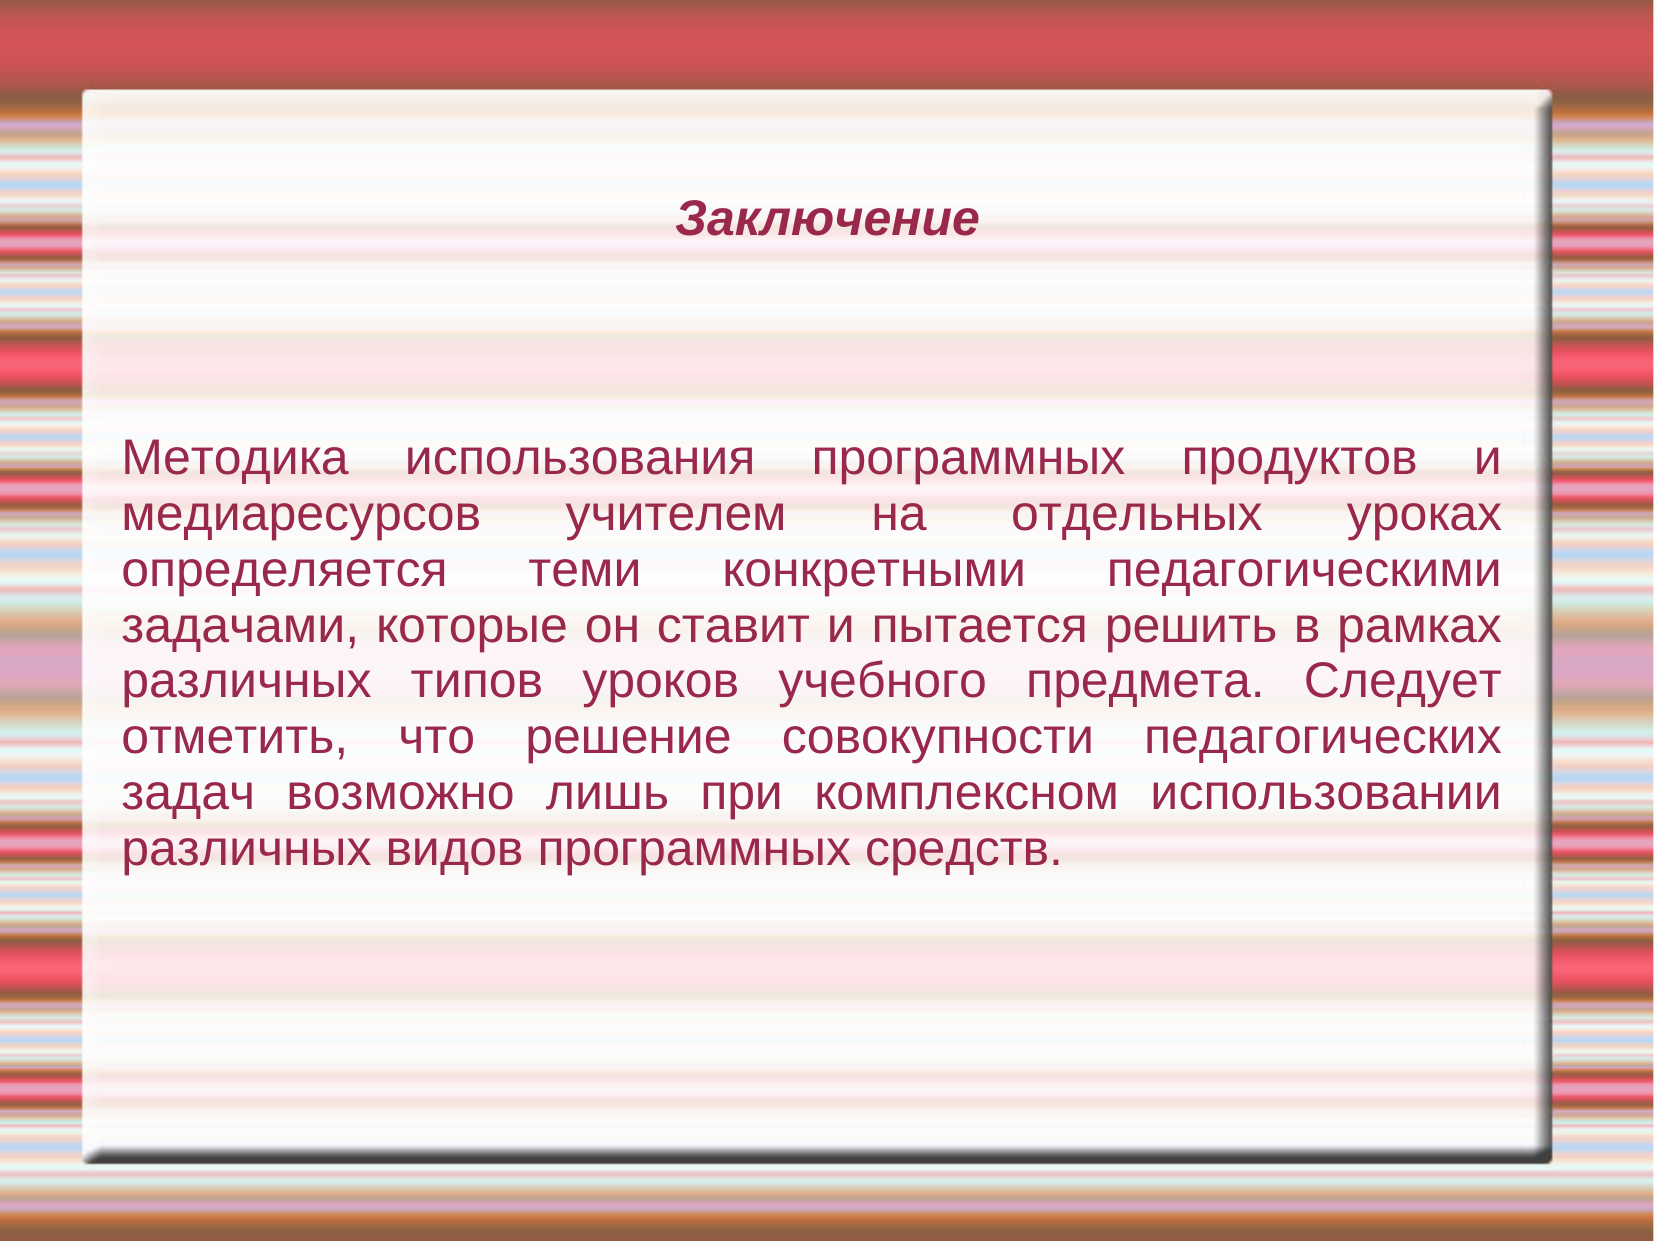

# Заключение
Методика использования программных продуктов и медиаресурсов учителем на отдельных уроках определяется теми конкретными педагогическими задачами, которые он ставит и пытается решить в рамках различных типов уроков учебного предмета. Следует отметить, что решение совокупности педагогических задач возможно лишь при комплексном использовании различных видов программных средств.